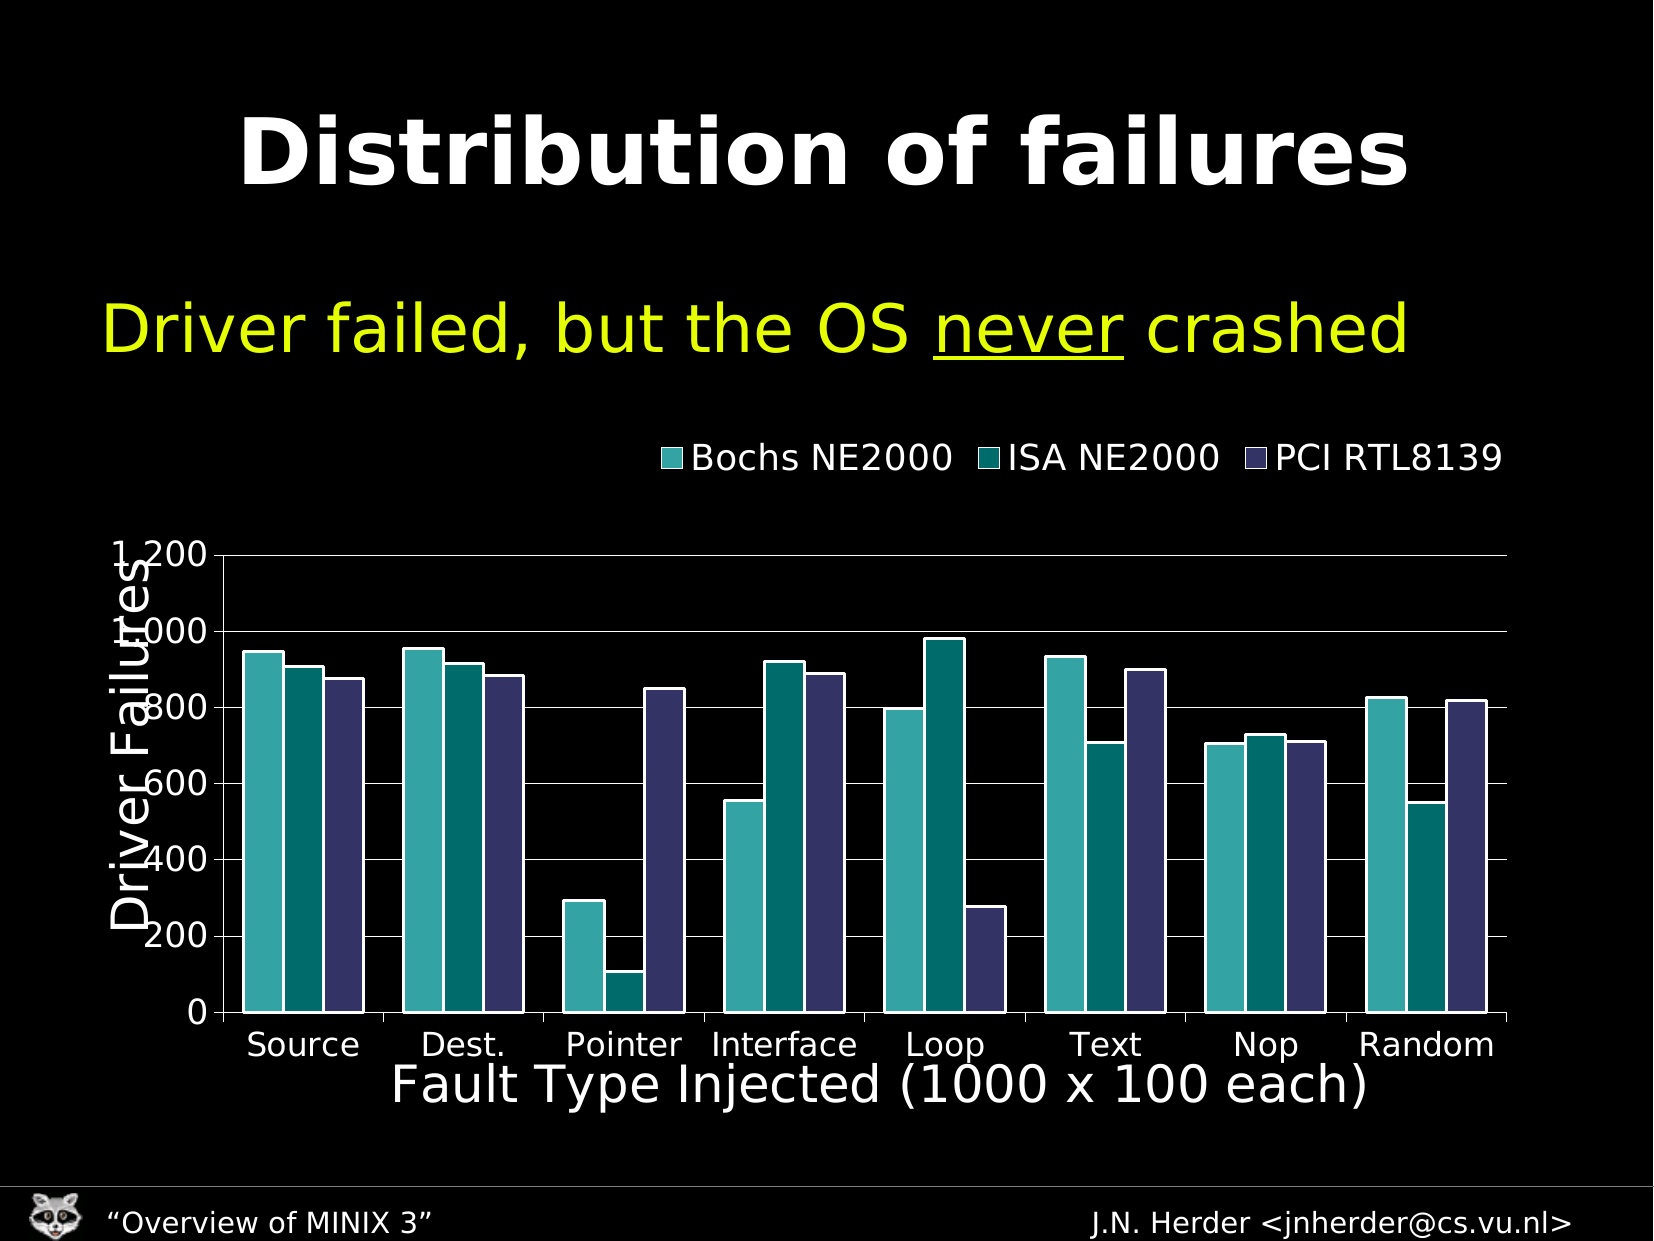

# Distribution of failures
Driver failed, but the OS never crashed
### Chart
| Category | Bochs NE2000 | ISA NE2000 | PCI RTL8139 |
|---|---|---|---|
| Source | 947.0 | 907.0 | 877.0 |
| Dest. | 954.0 | 915.0 | 883.0 |
| Pointer | 293.0 | 108.0 | 849.0 |
| Interface | 555.0 | 921.0 | 890.0 |
| Loop | 798.0 | 980.0 | 279.0 |
| Text | 933.0 | 708.0 | 899.0 |
| Nop | 705.0 | 729.0 | 711.0 |
| Random | 826.0 | 552.0 | 819.0 |